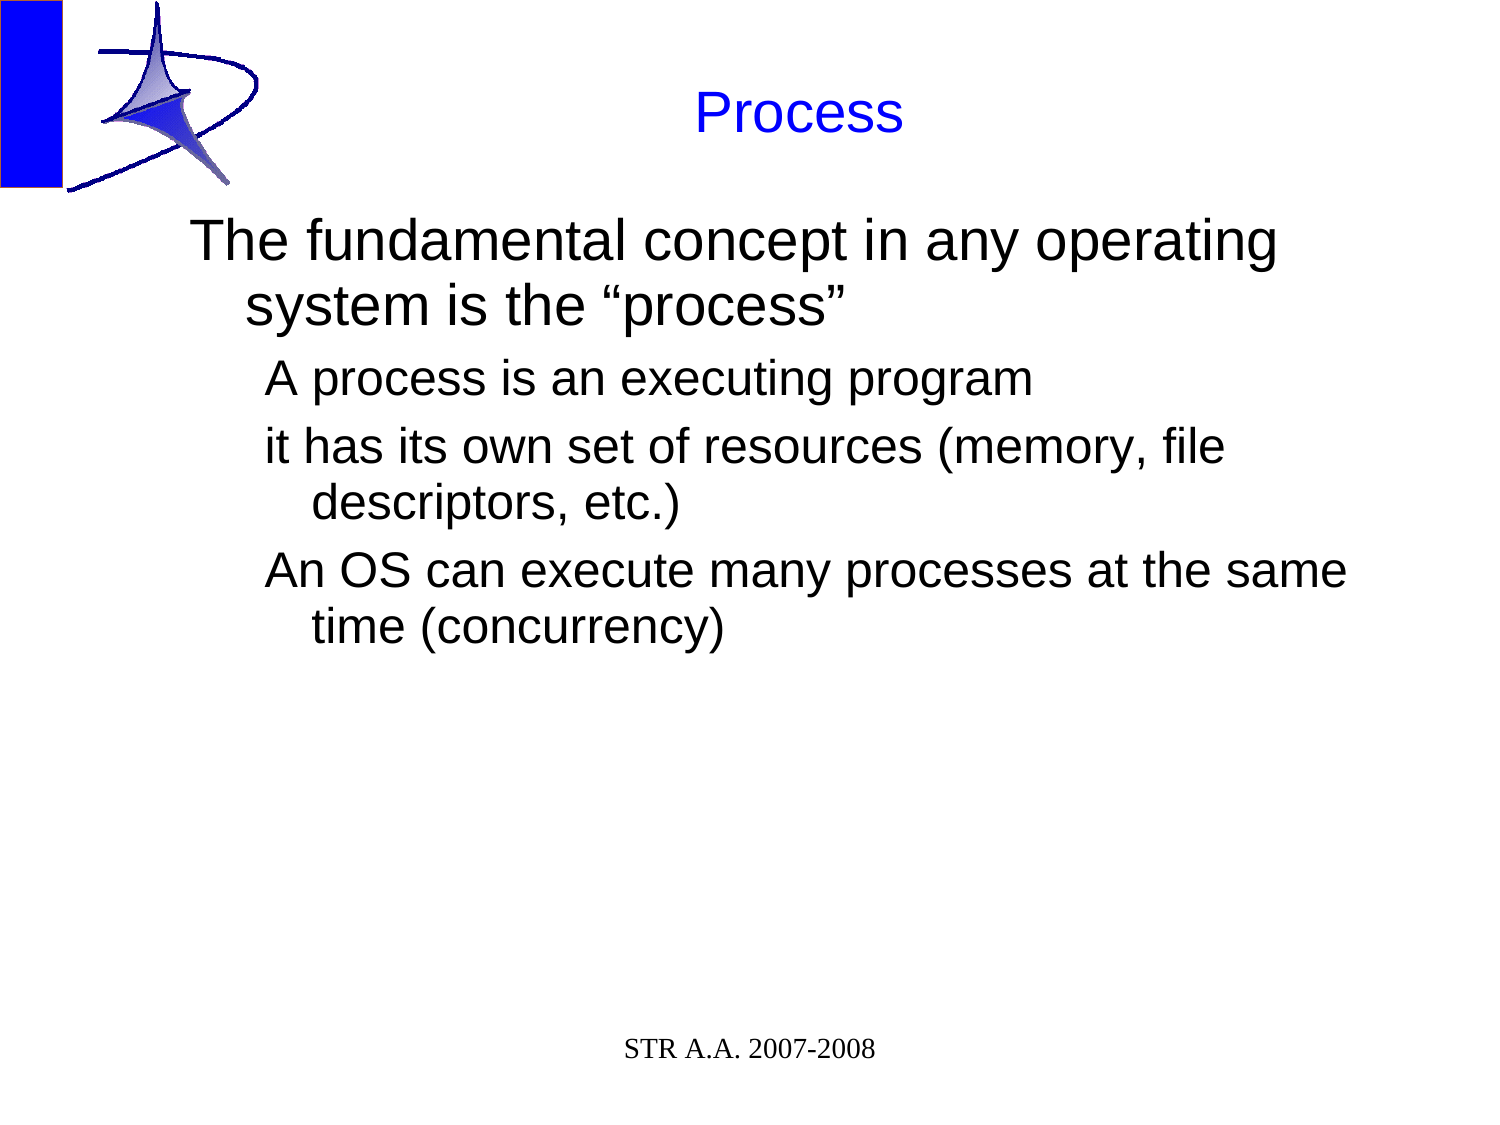

# Process
The fundamental concept in any operating system is the “process”
A process is an executing program
it has its own set of resources (memory, file descriptors, etc.)
An OS can execute many processes at the same time (concurrency)
STR A.A. 2007-2008